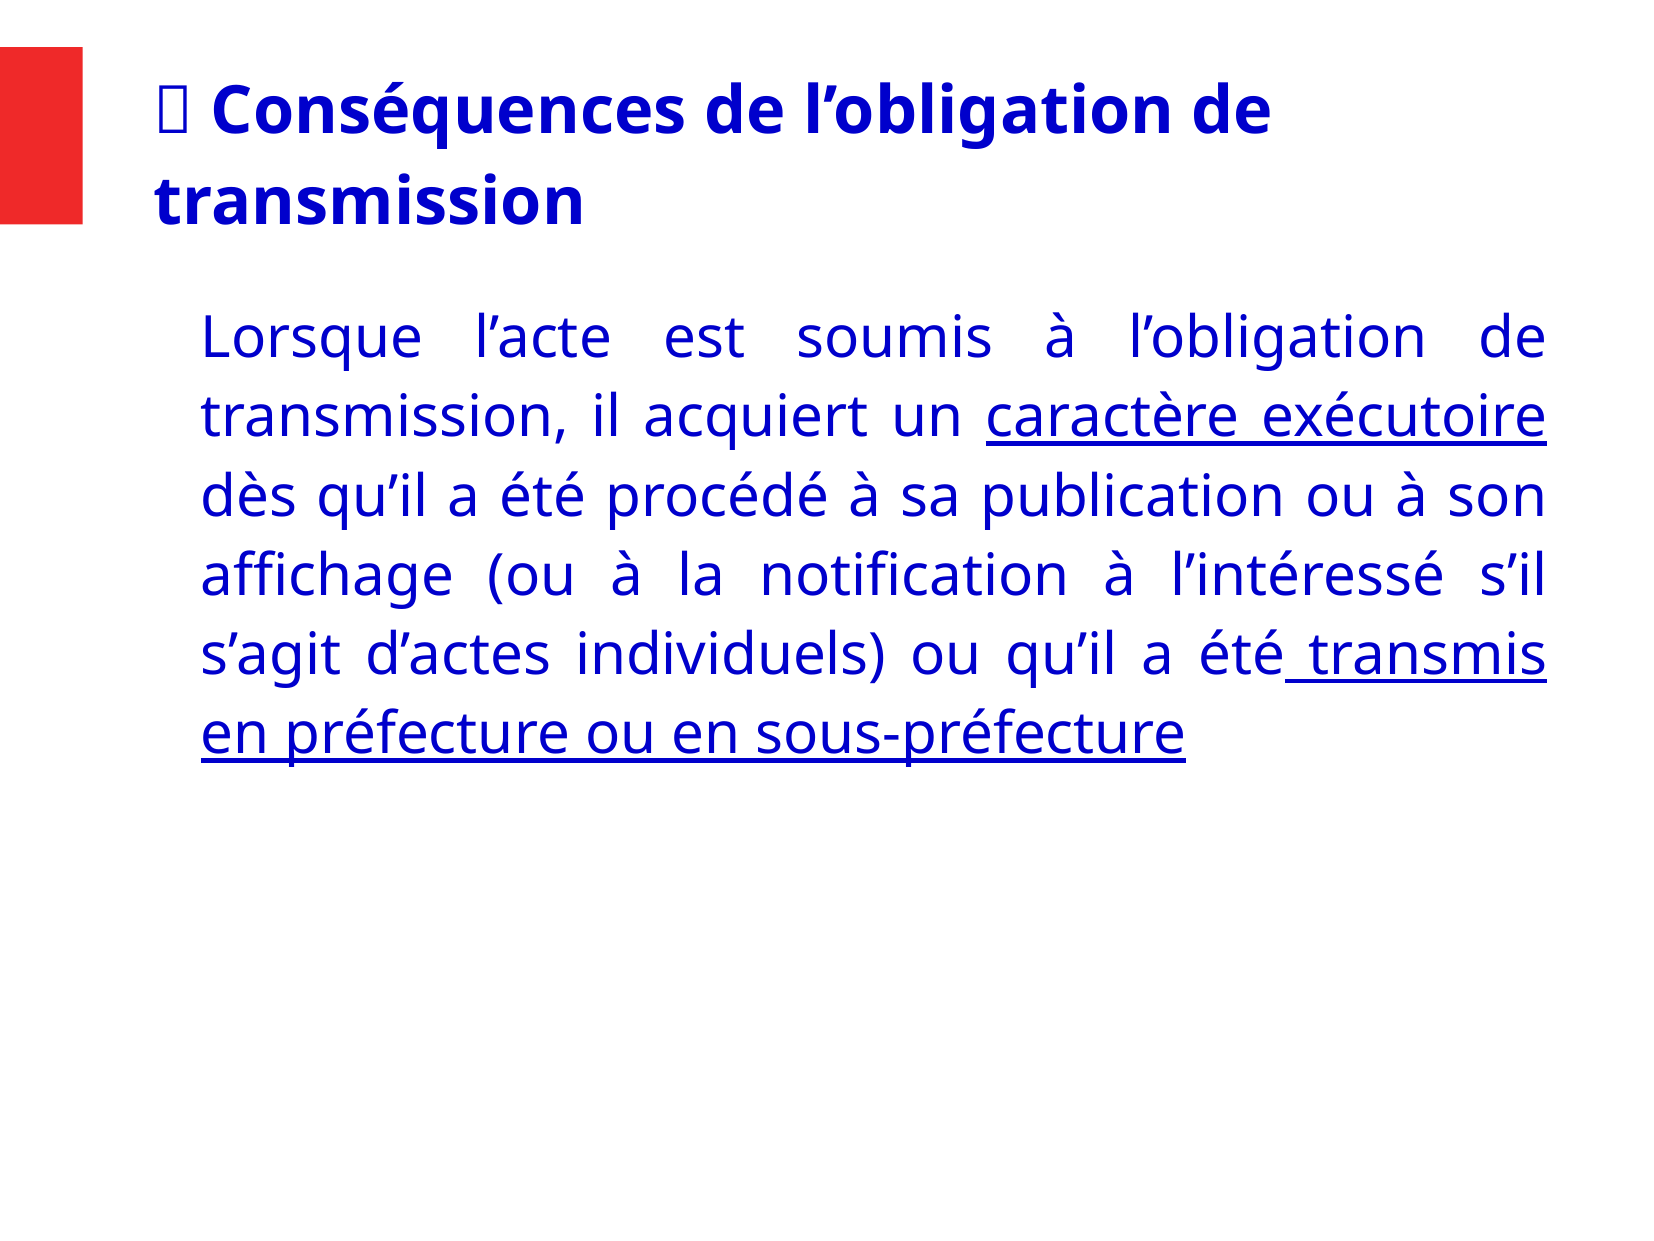

#  Conséquences de l’obligation de transmission
Lorsque l’acte est soumis à l’obligation de transmission, il acquiert un caractère exécutoire dès qu’il a été procédé à sa publication ou à son affichage (ou à la notification à l’intéressé s’il s’agit d’actes individuels) ou qu’il a été transmis en préfecture ou en sous-préfecture